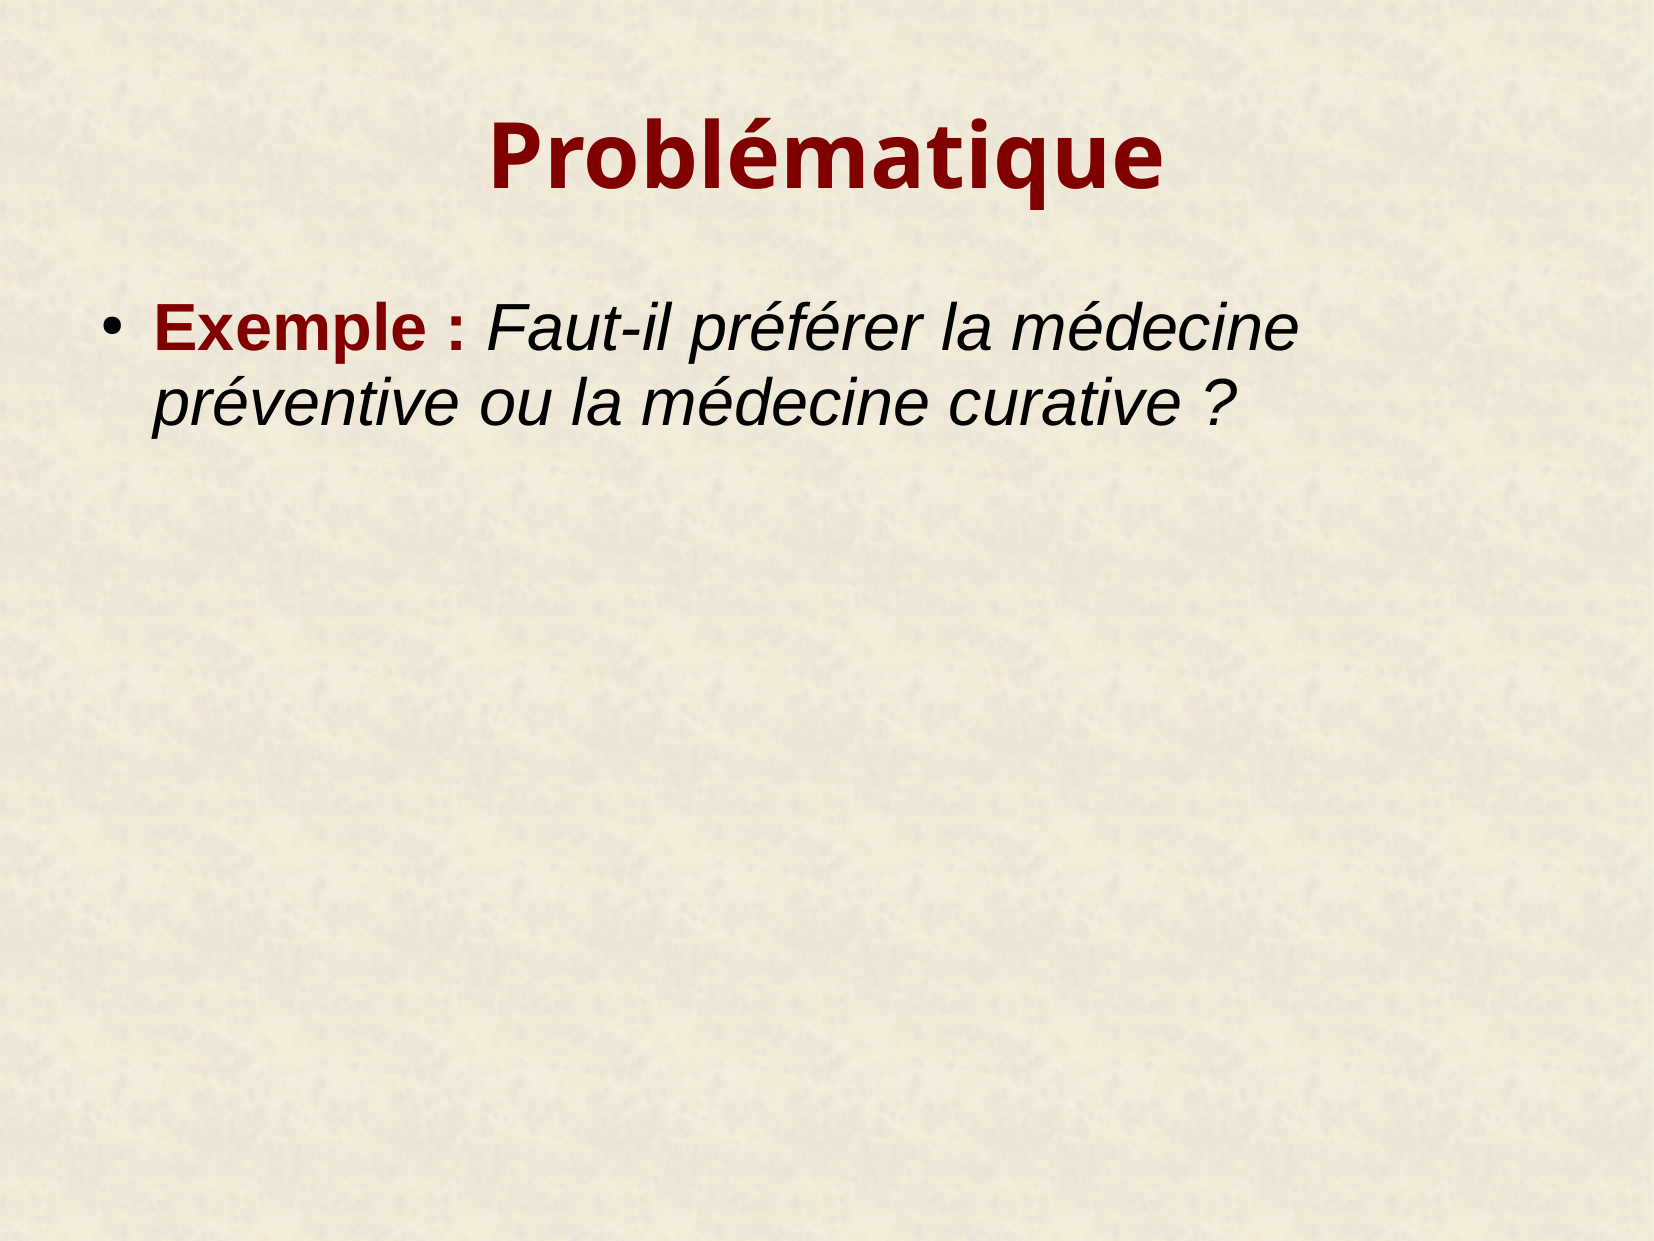

# Problématique
Exemple : Faut-il préférer la médecine préventive ou la médecine curative ?